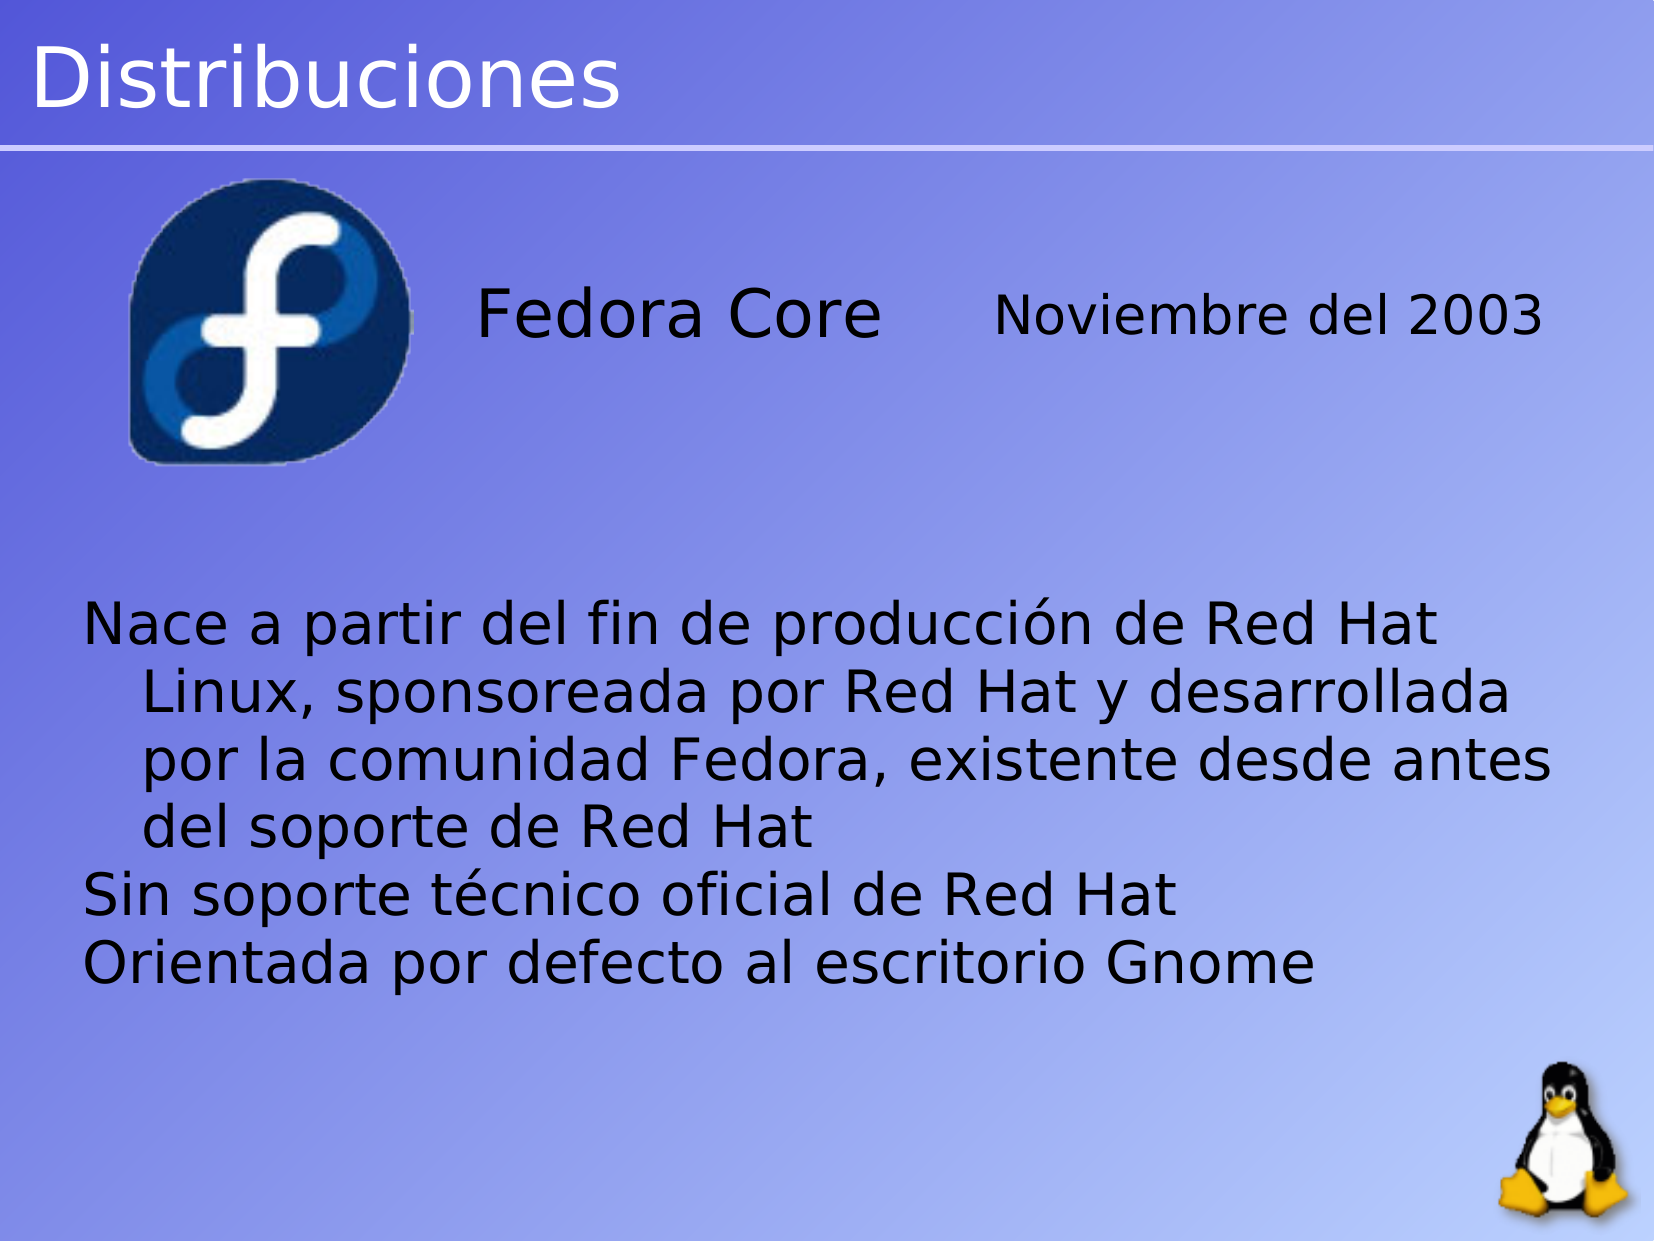

# Distribuciones
Fedora Core
Noviembre del 2003
Nace a partir del fin de producción de Red Hat Linux, sponsoreada por Red Hat y desarrollada por la comunidad Fedora, existente desde antes del soporte de Red Hat
Sin soporte técnico oficial de Red Hat
Orientada por defecto al escritorio Gnome